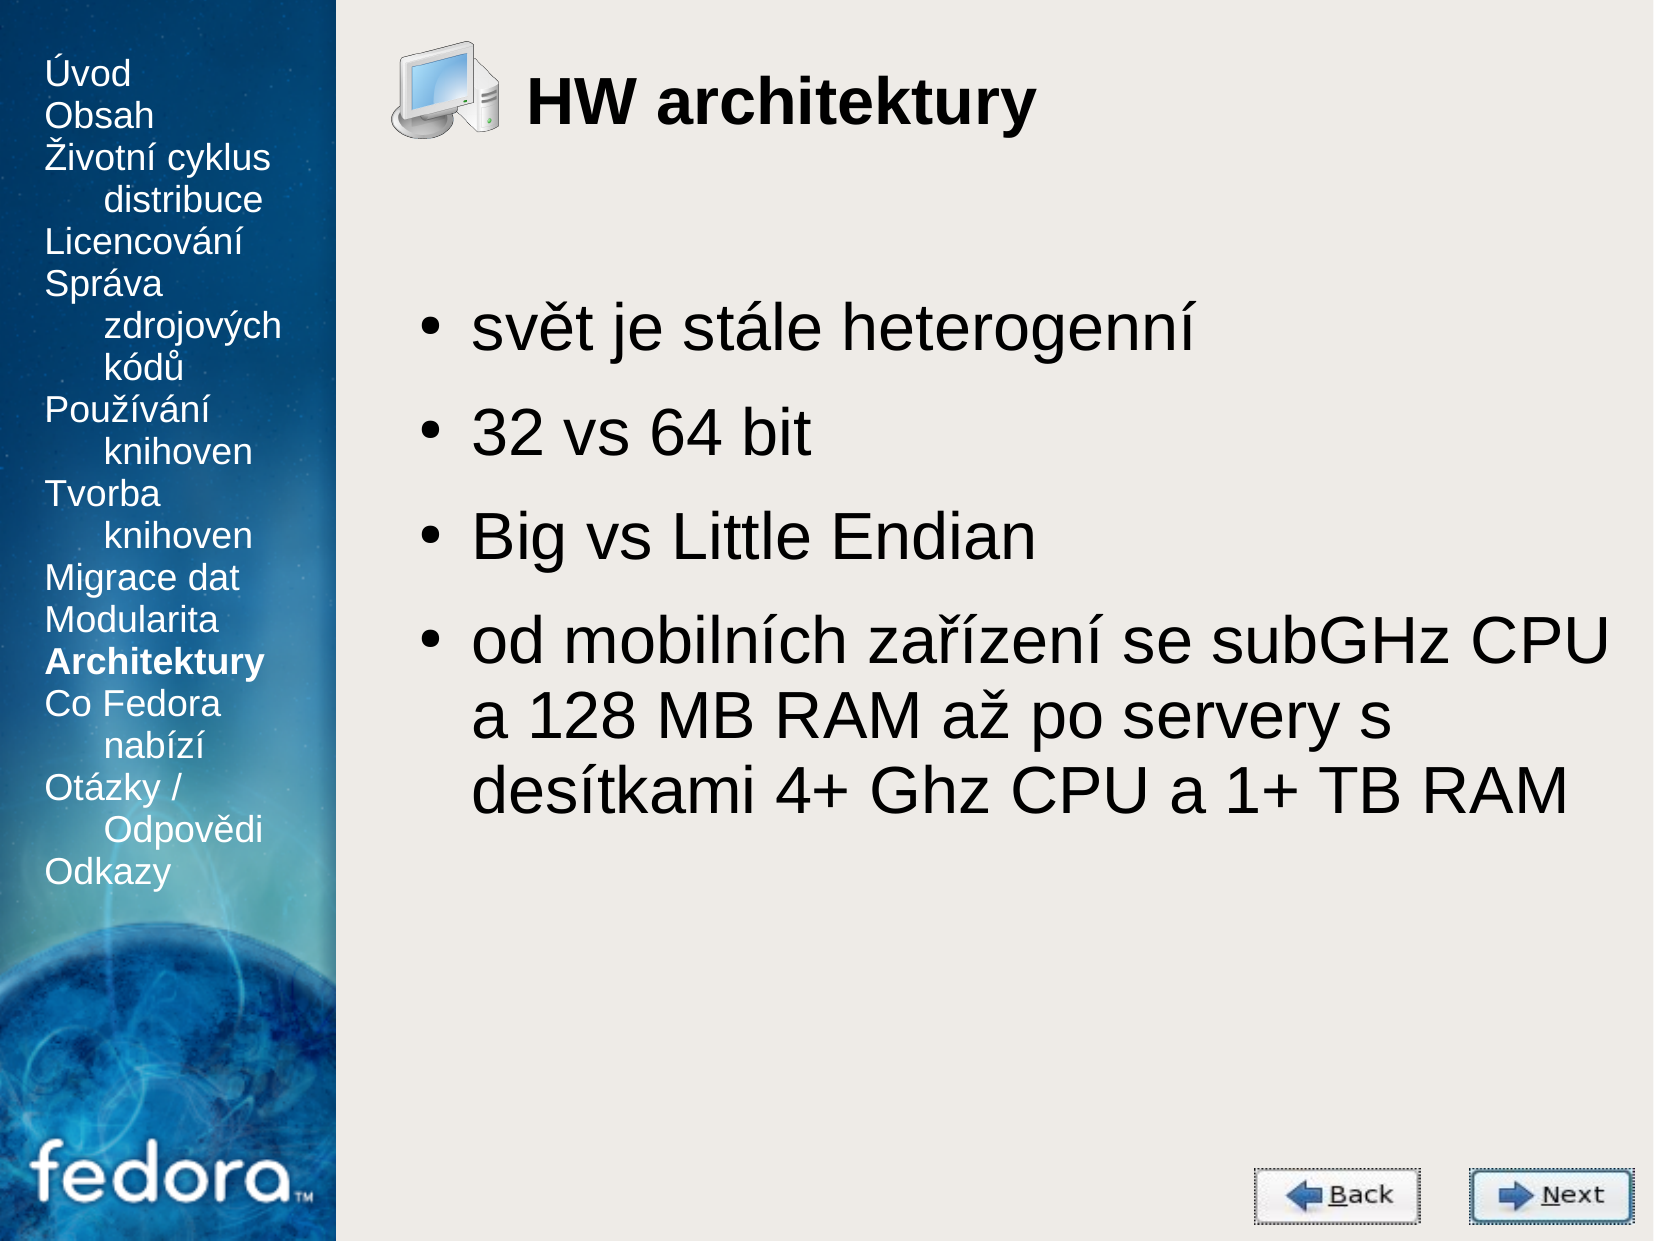

Úvod
Obsah
Životní cyklus distribuce
Licencování
Správa zdrojových kódů
Používání knihoven
Tvorba knihoven
Migrace dat
Modularita
Architektury
Co Fedora nabízí
Otázky / Odpovědi
Odkazy
# Agenda
HW architektury
svět je stále heterogenní
32 vs 64 bit
Big vs Little Endian
od mobilních zařízení se subGHz CPU a 128 MB RAM až po servery s desítkami 4+ Ghz CPU a 1+ TB RAM